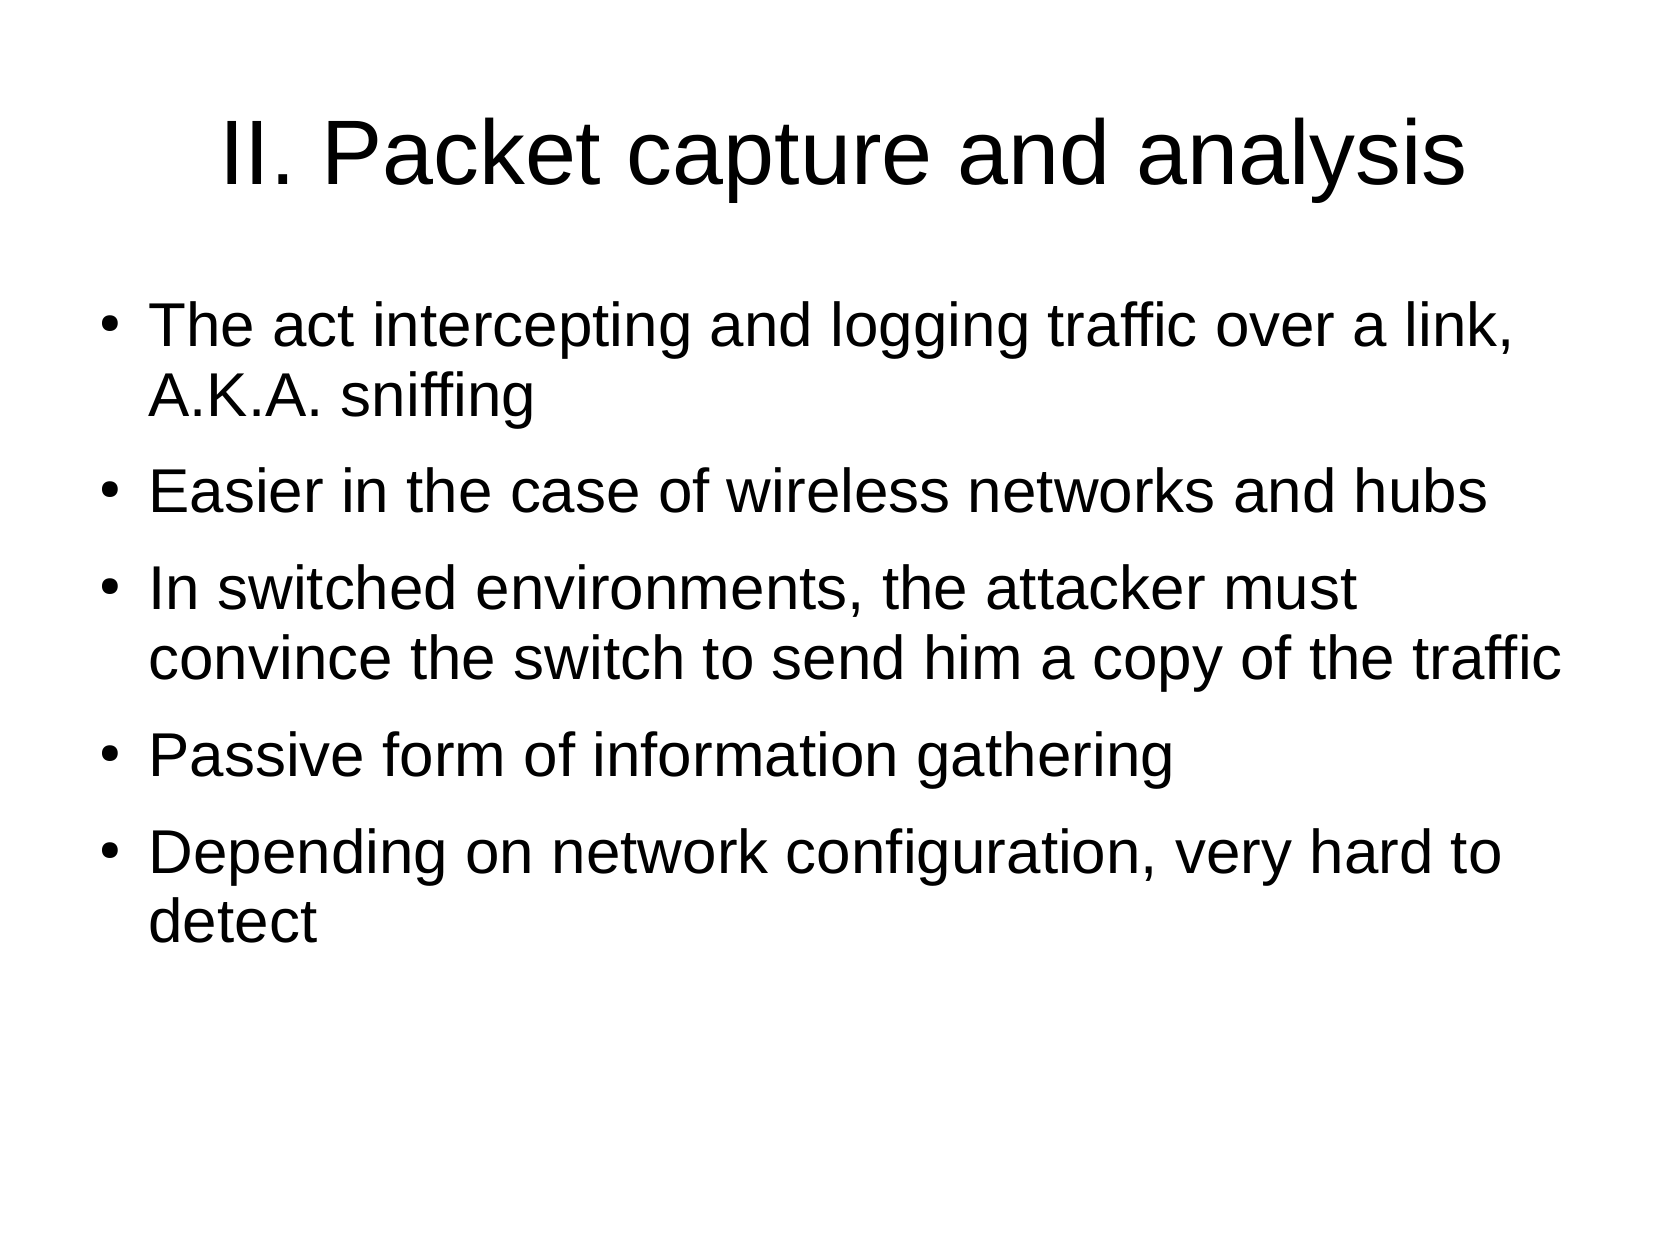

# II. Packet capture and analysis
The act intercepting and logging traffic over a link, A.K.A. sniffing
Easier in the case of wireless networks and hubs
In switched environments, the attacker must convince the switch to send him a copy of the traffic
Passive form of information gathering
Depending on network configuration, very hard to detect